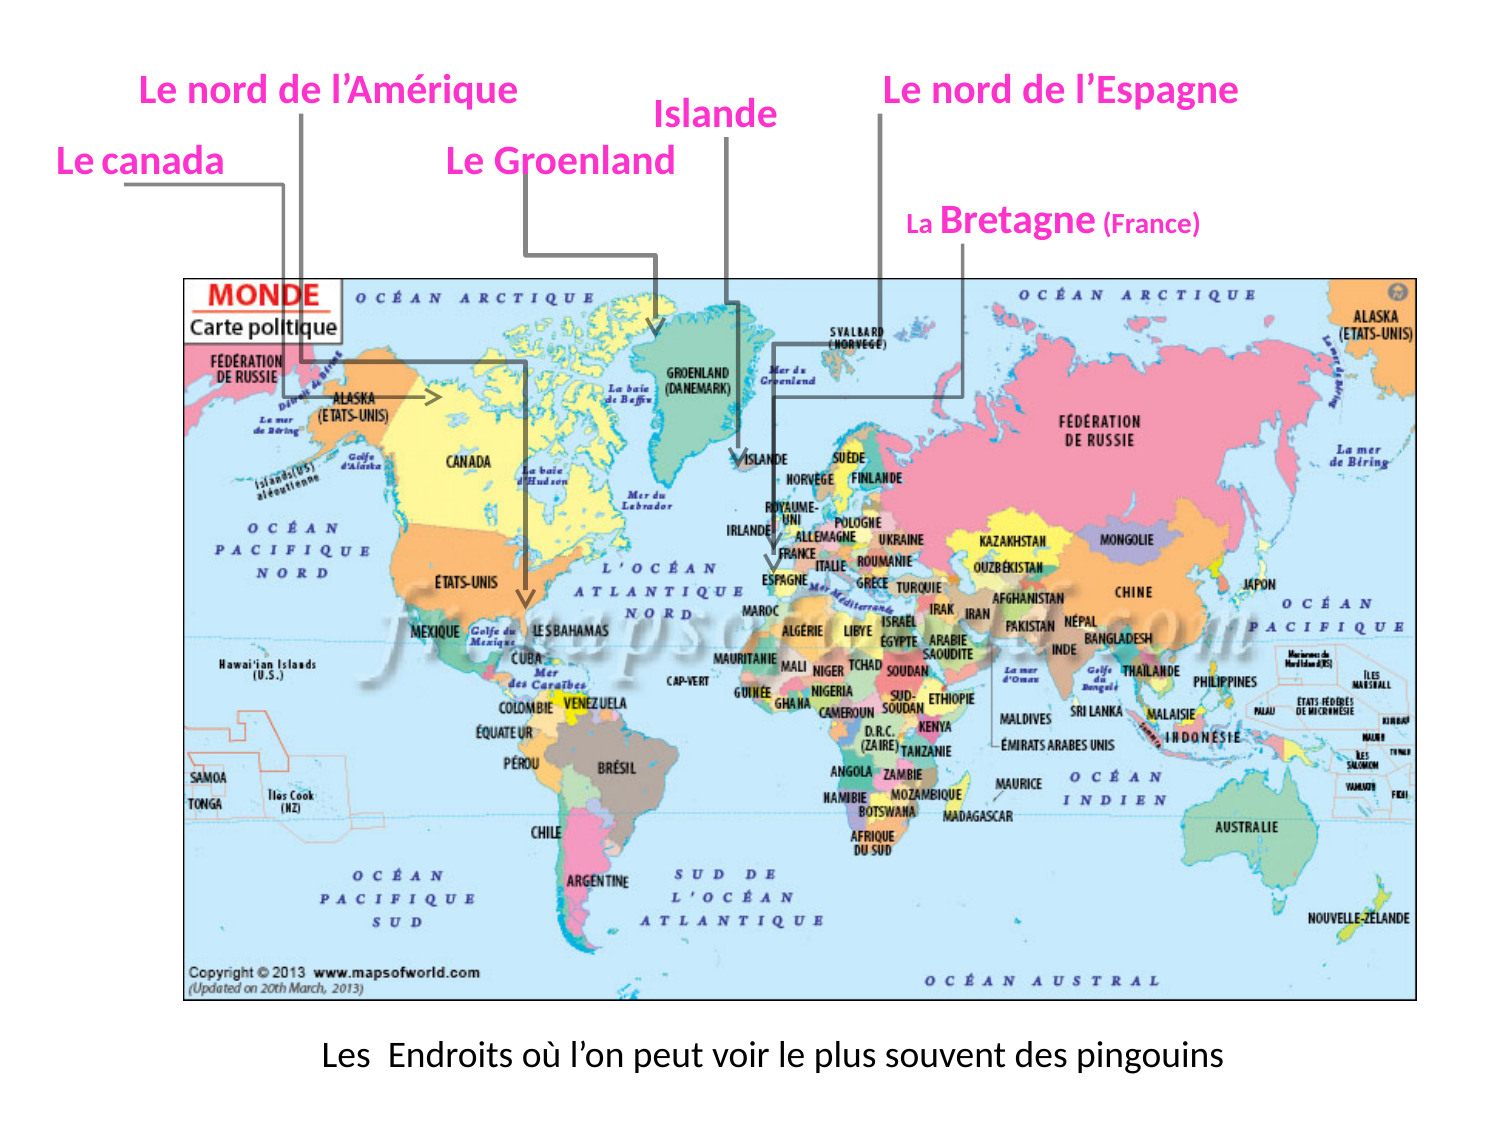

Le nord de l’Amérique
Le nord de l’Espagne
 Islande
Le canada
Le Groenland
La Bretagne (France)
Les Endroits où l’on peut voir le plus souvent des pingouins